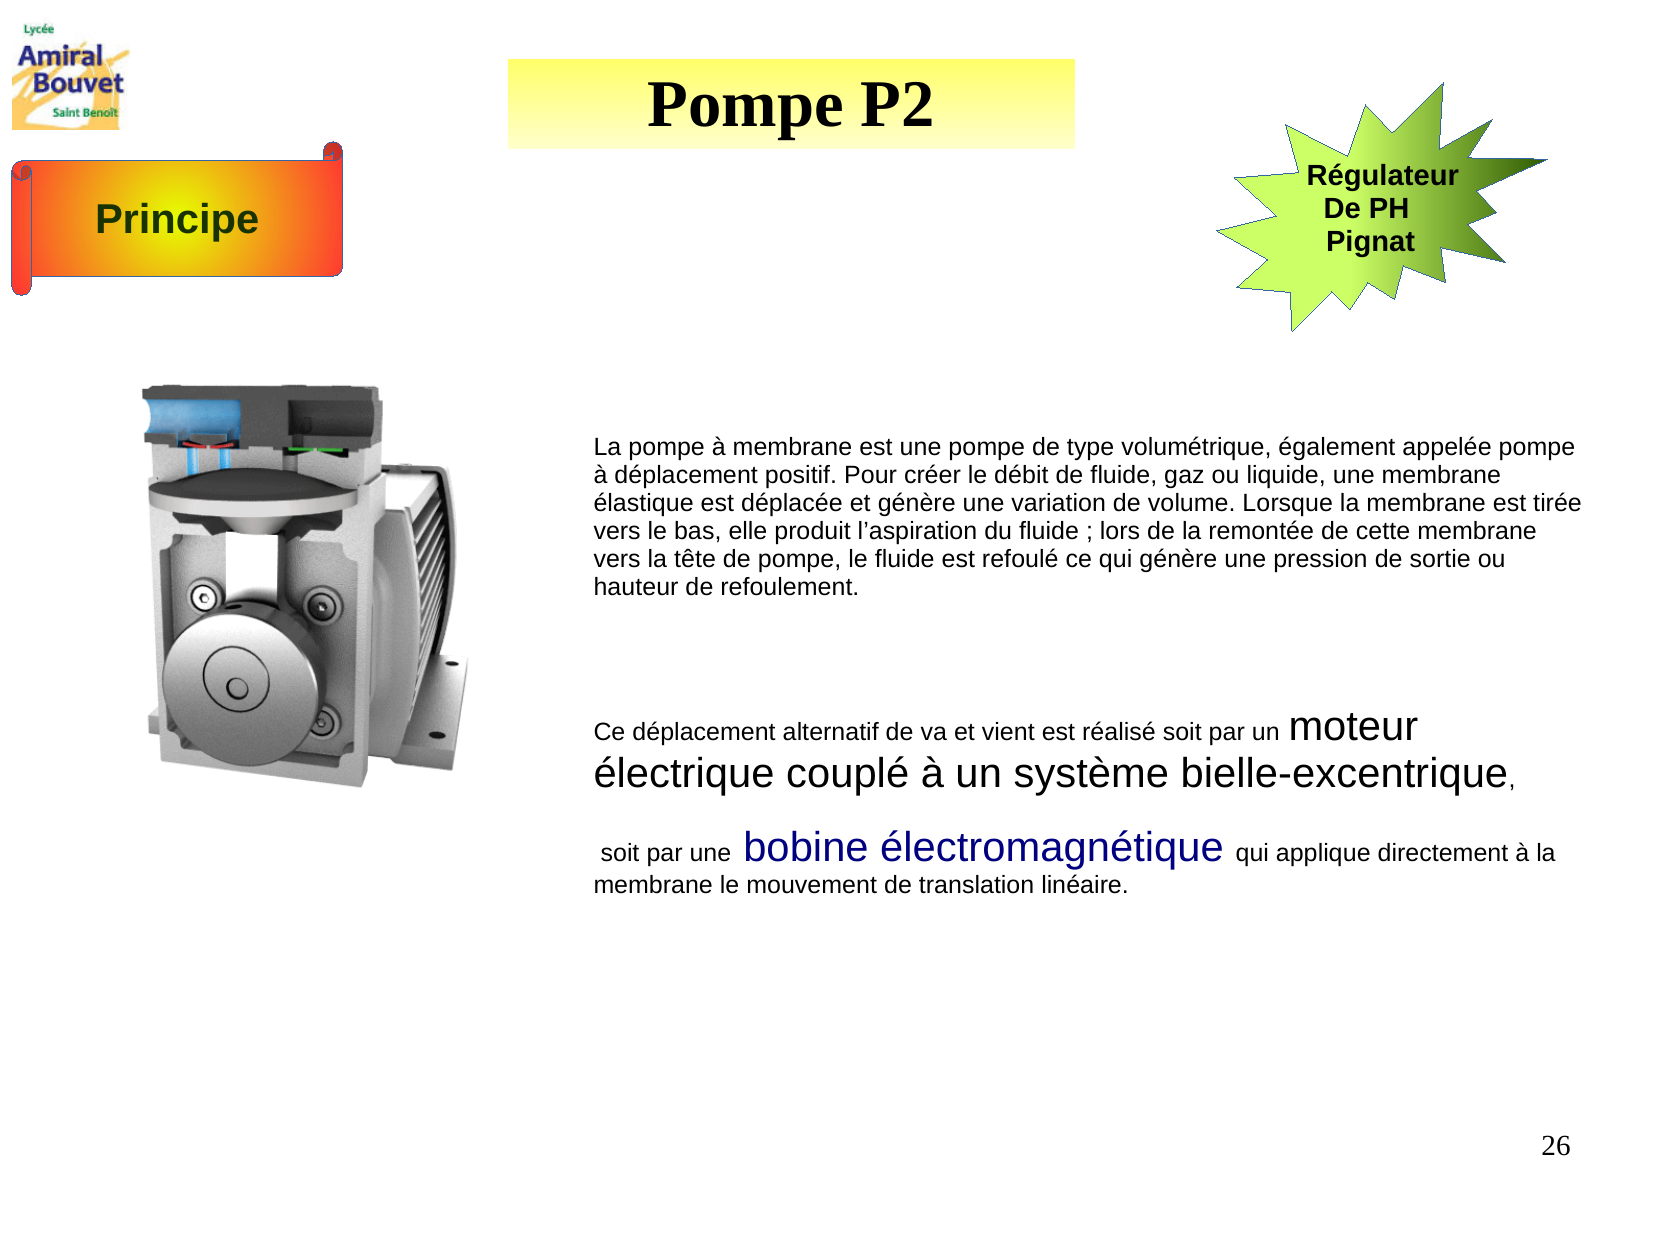

Pompe P2
 Régulateur
De PH
 Pignat
Principe
La pompe à membrane est une pompe de type volumétrique, également appelée pompe à déplacement positif. Pour créer le débit de fluide, gaz ou liquide, une membrane élastique est déplacée et génère une variation de volume. Lorsque la membrane est tirée vers le bas, elle produit l’aspiration du fluide ; lors de la remontée de cette membrane vers la tête de pompe, le fluide est refoulé ce qui génère une pression de sortie ou hauteur de refoulement.
Ce déplacement alternatif de va et vient est réalisé soit par un moteur électrique couplé à un système bielle-excentrique,
 soit par une bobine électromagnétique qui applique directement à la membrane le mouvement de translation linéaire.
26